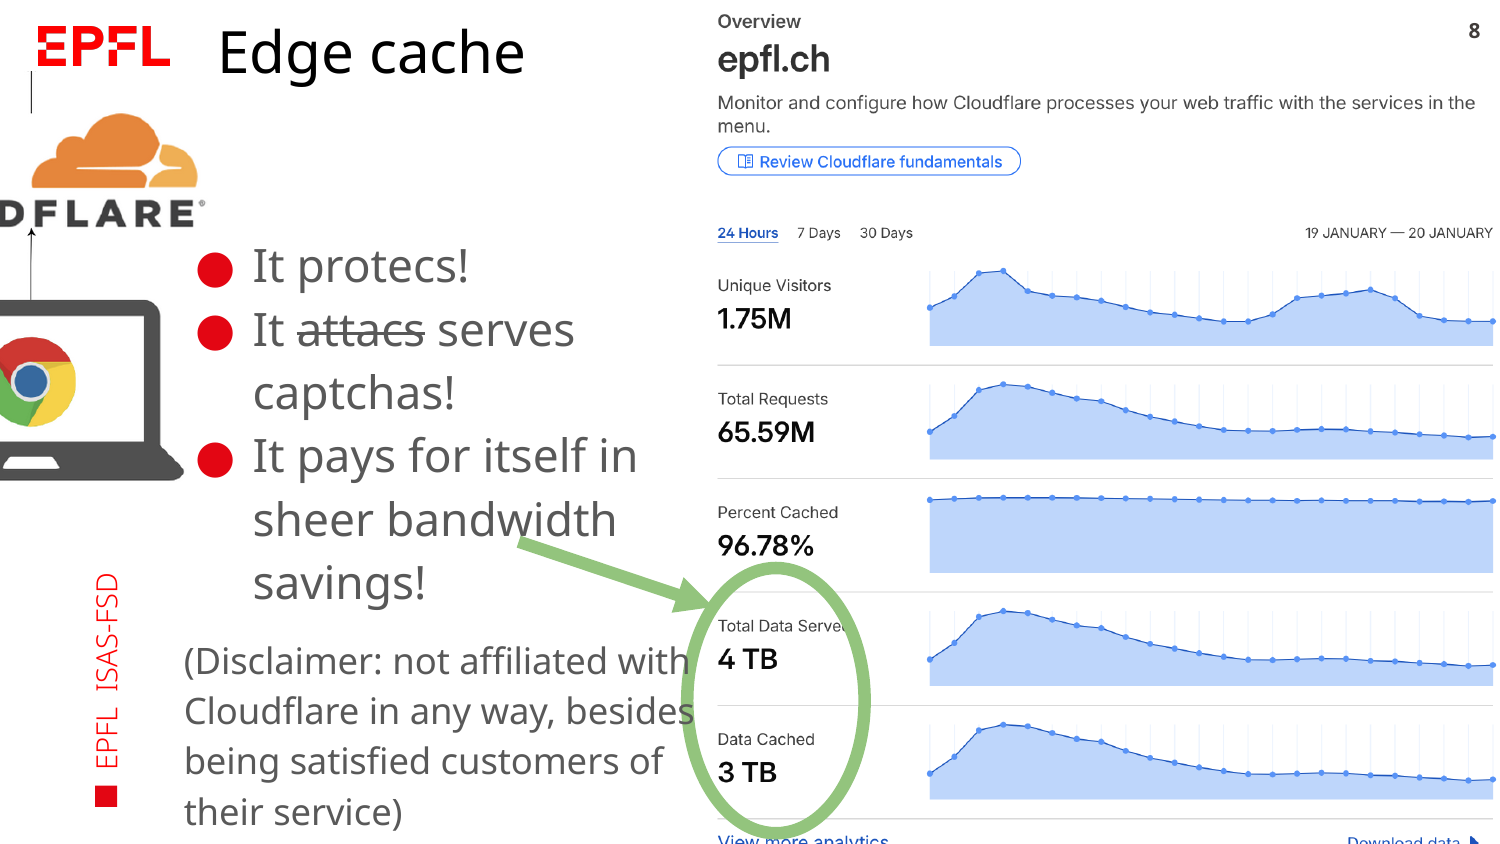

# Edge cache
It protecs!
It attacs serves captchas!
It pays for itself in sheer bandwidth savings!
(Disclaimer: not affiliated with Cloudflare in any way, besides being satisfied customers of their service)